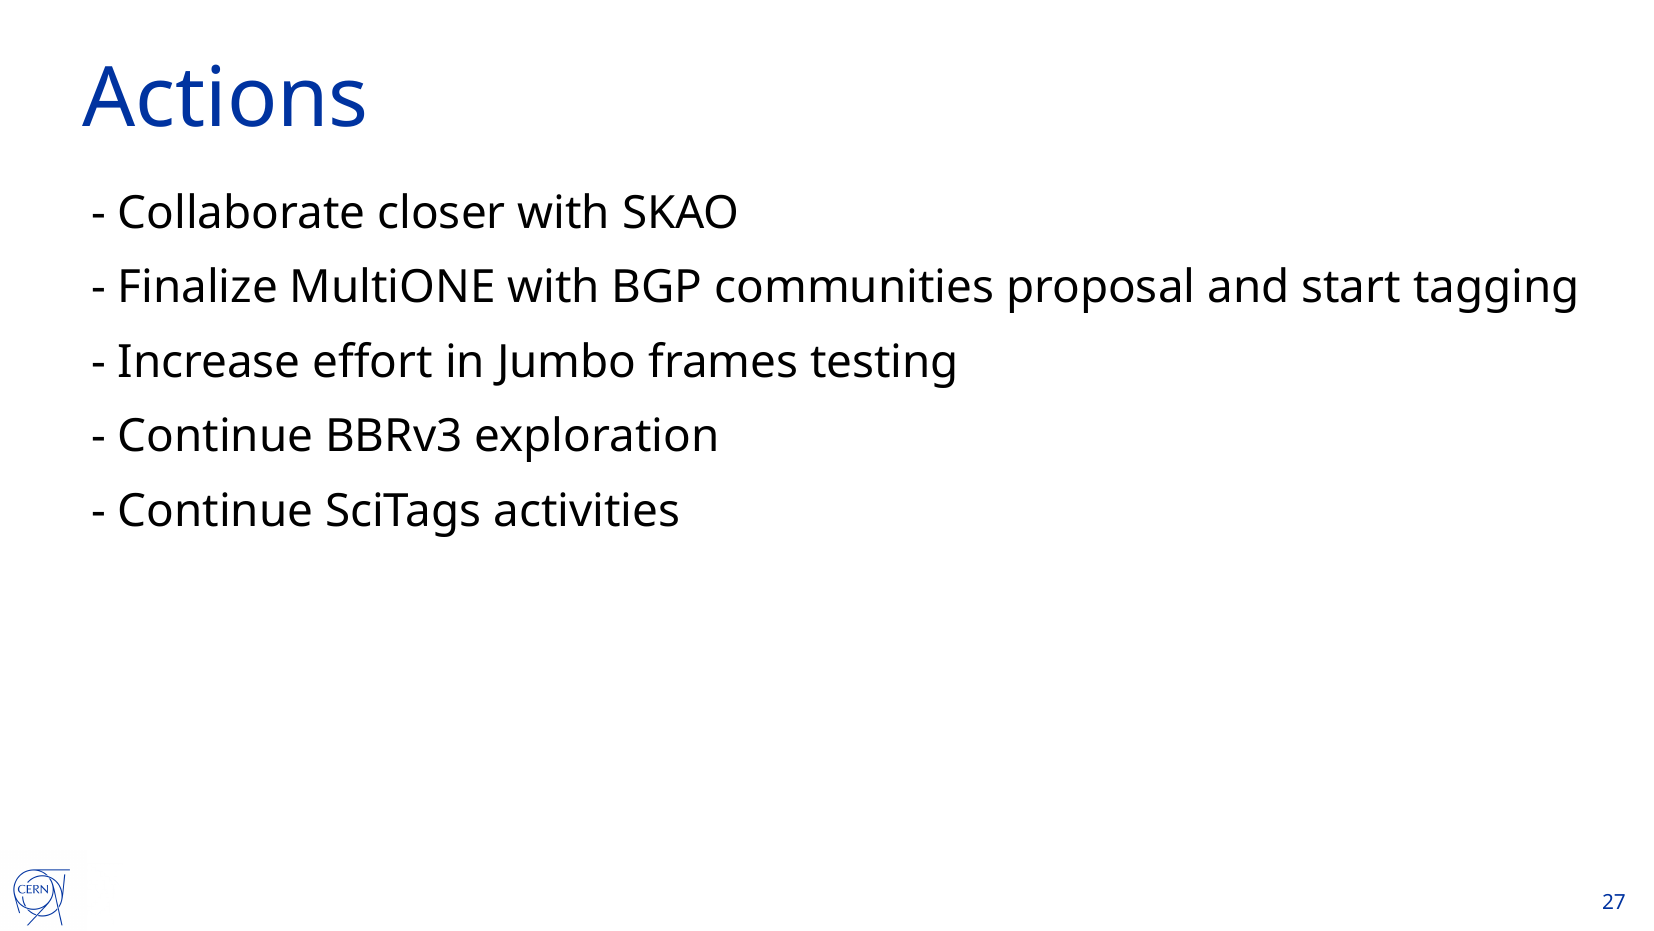

# Actions
- Collaborate closer with SKAO
- Finalize MultiONE with BGP communities proposal and start tagging
- Increase effort in Jumbo frames testing
- Continue BBRv3 exploration
- Continue SciTags activities
27